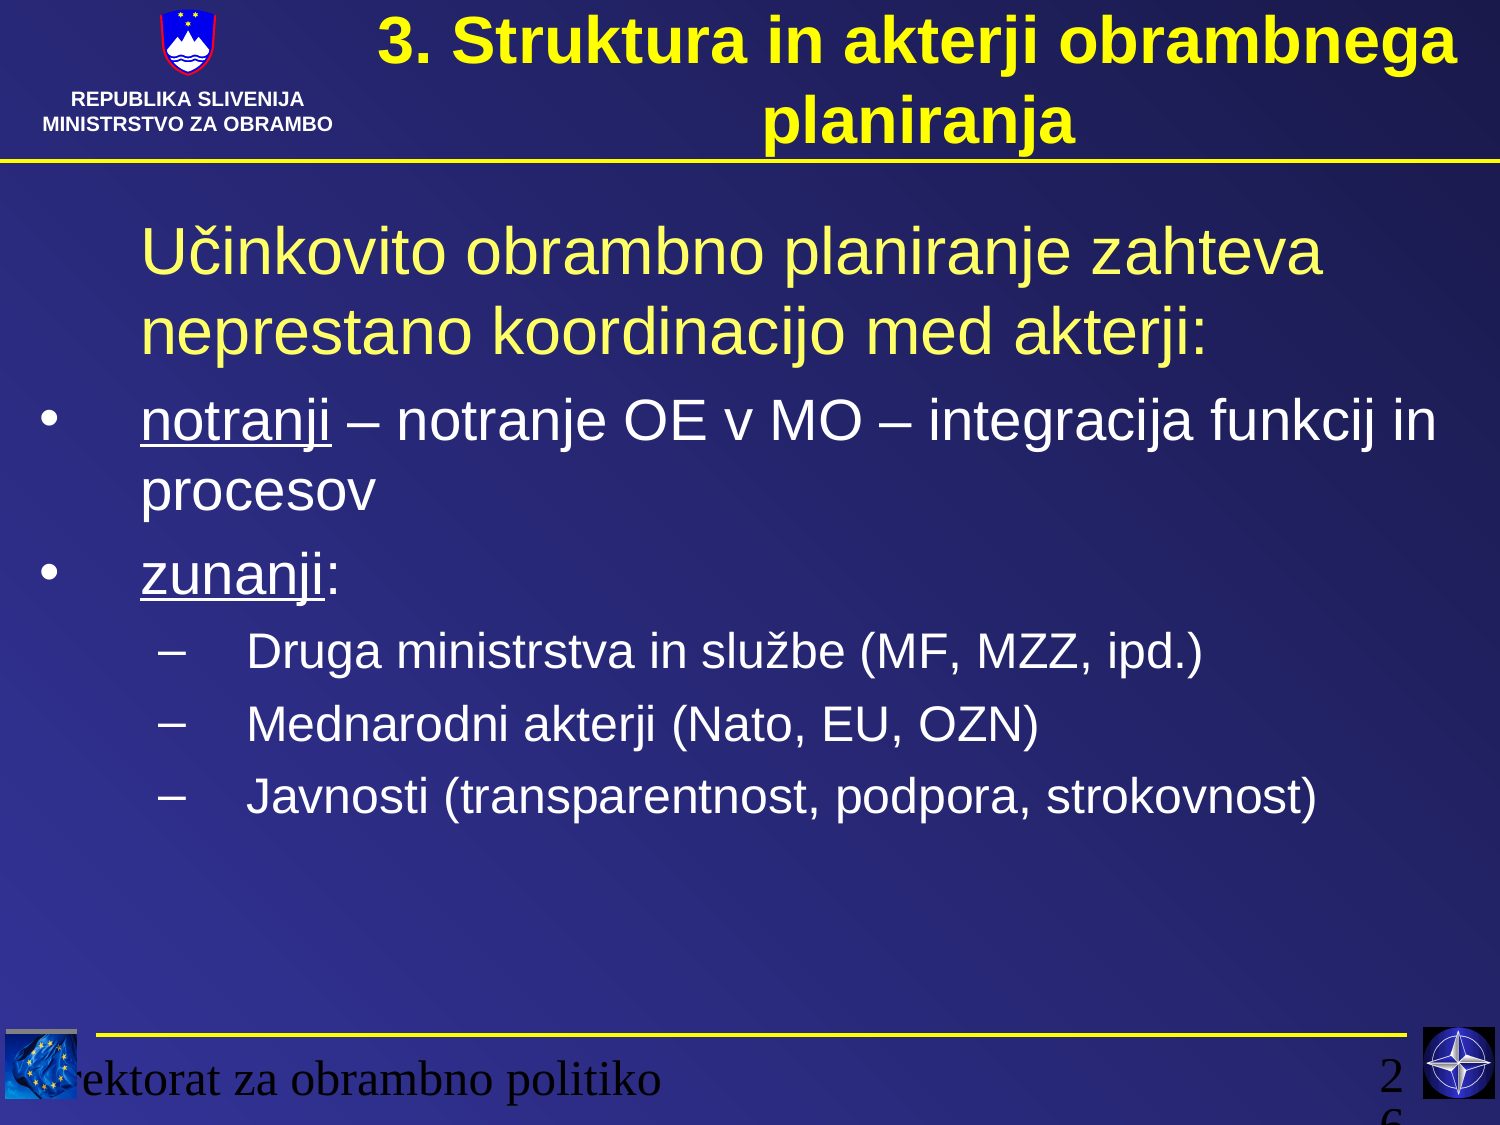

# 3. Struktura in akterji obrambnega planiranja
	Učinkovito obrambno planiranje zahteva neprestano koordinacijo med akterji:
notranji – notranje OE v MO – integracija funkcij in procesov
zunanji:
Druga ministrstva in službe (MF, MZZ, ipd.)
Mednarodni akterji (Nato, EU, OZN)
Javnosti (transparentnost, podpora, strokovnost)
26
Direktorat za obrambno politiko